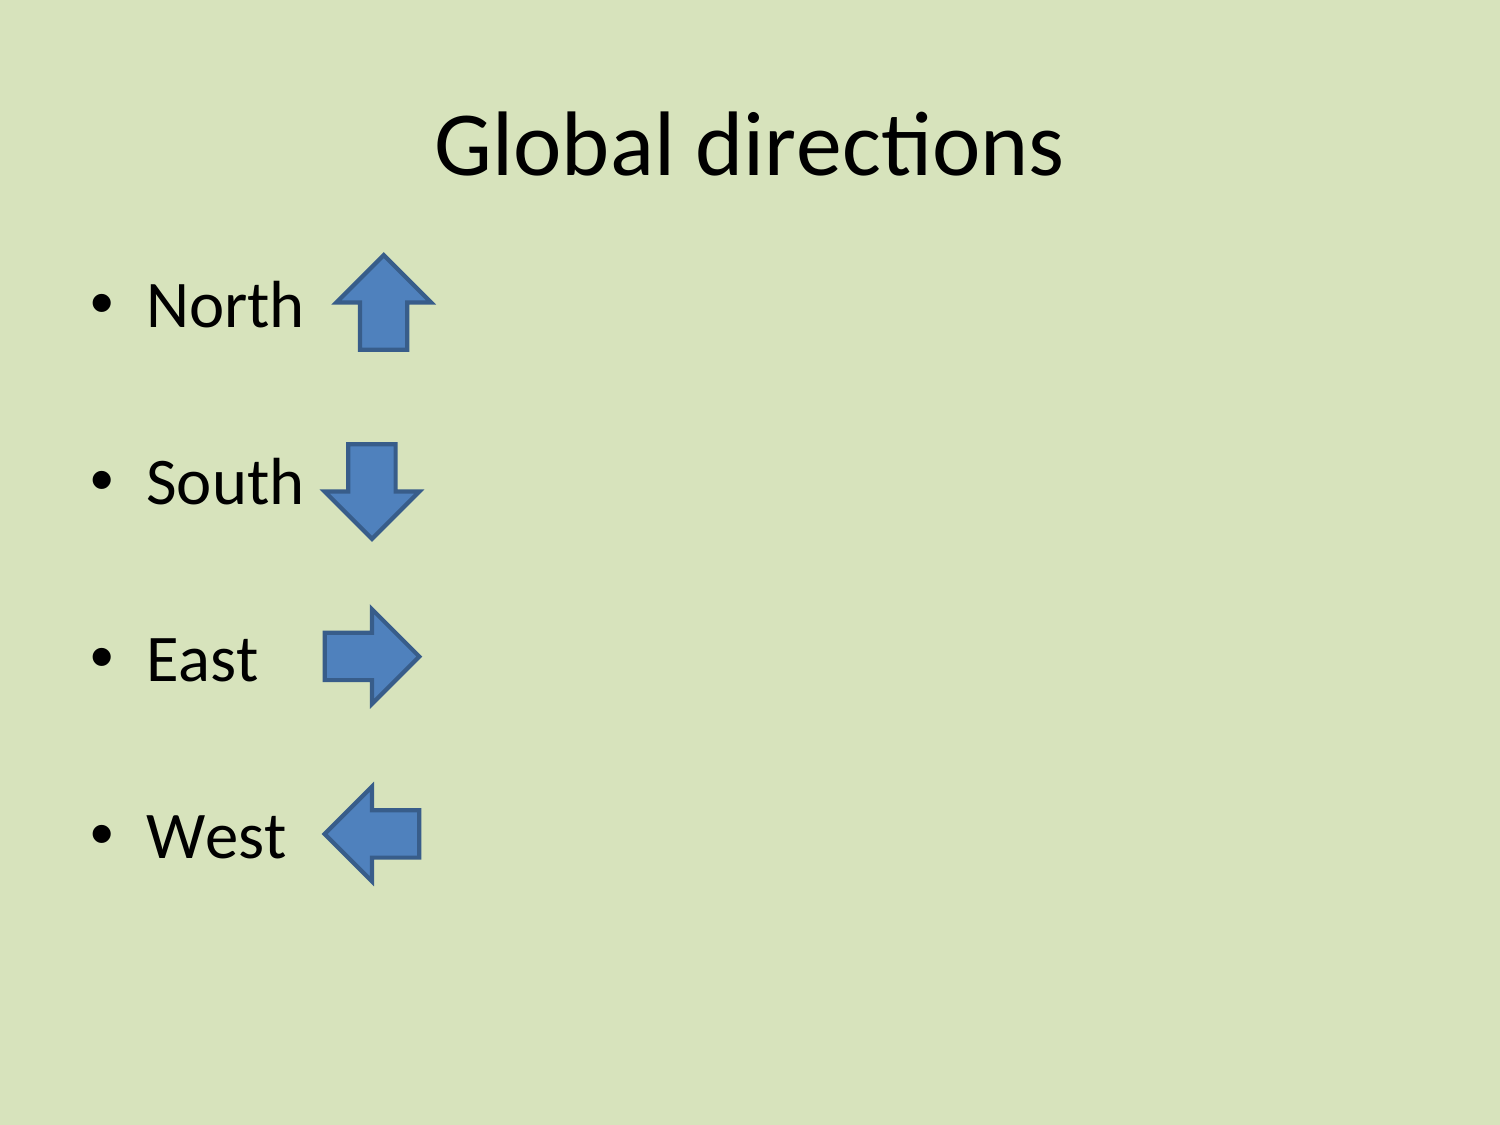

# Global directions
North
South
East
West